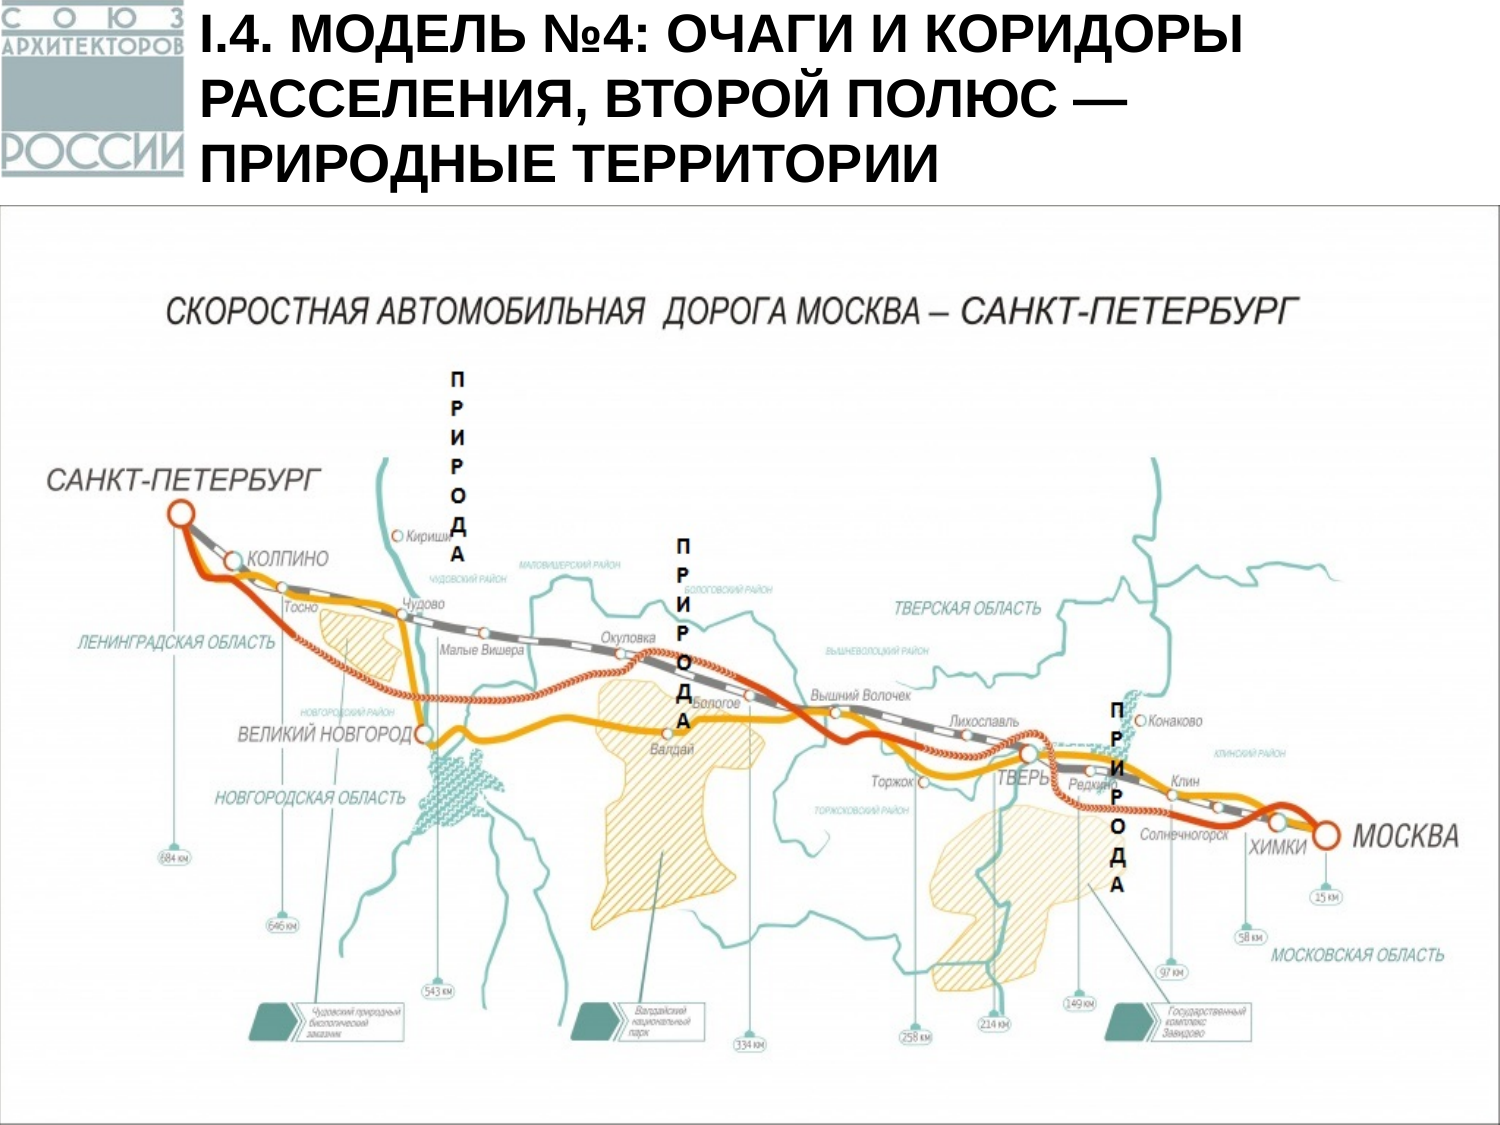

I.4. МОДЕЛЬ №4: ОЧАГИ И КОРИДОРЫ РАССЕЛЕНИЯ, ВТОРОЙ ПОЛЮС — ПРИРОДНЫЕ ТЕРРИТОРИИ
Екатеринбург,
2016